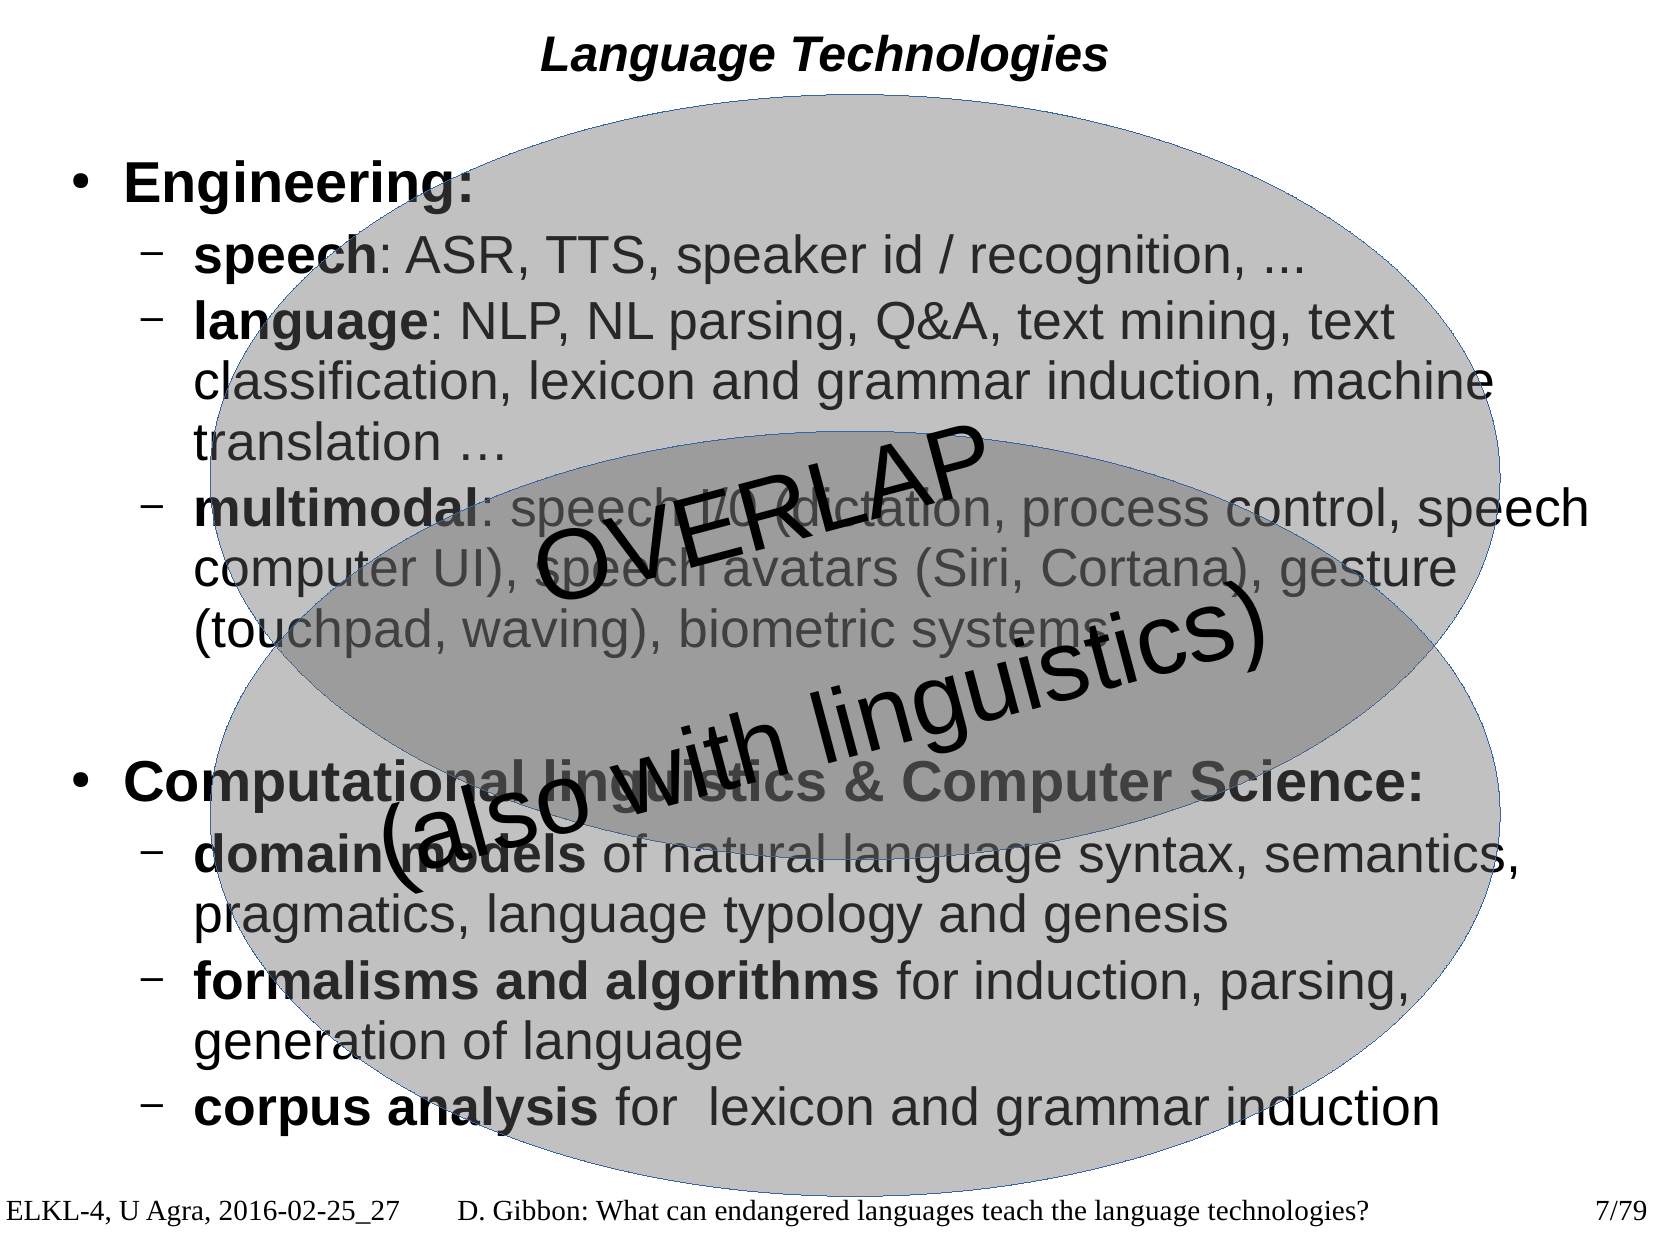

# Language Technologies
Engineering:
speech: ASR, TTS, speaker id / recognition, ...
language: NLP, NL parsing, Q&A, text mining, text classification, lexicon and grammar induction, machine translation …
multimodal: speech I/0 (dictation, process control, speech computer UI), speech avatars (Siri, Cortana), gesture (touchpad, waving), biometric systems
Computational linguistics & Computer Science:
domain models of natural language syntax, semantics, pragmatics, language typology and genesis
formalisms and algorithms for induction, parsing, generation of language
corpus analysis for lexicon and grammar induction
OVERLAP
(also with linguistics)
ELKL-4, U Agra, 2016-02-25_27
D. Gibbon: What can endangered languages teach the language technologies?
7